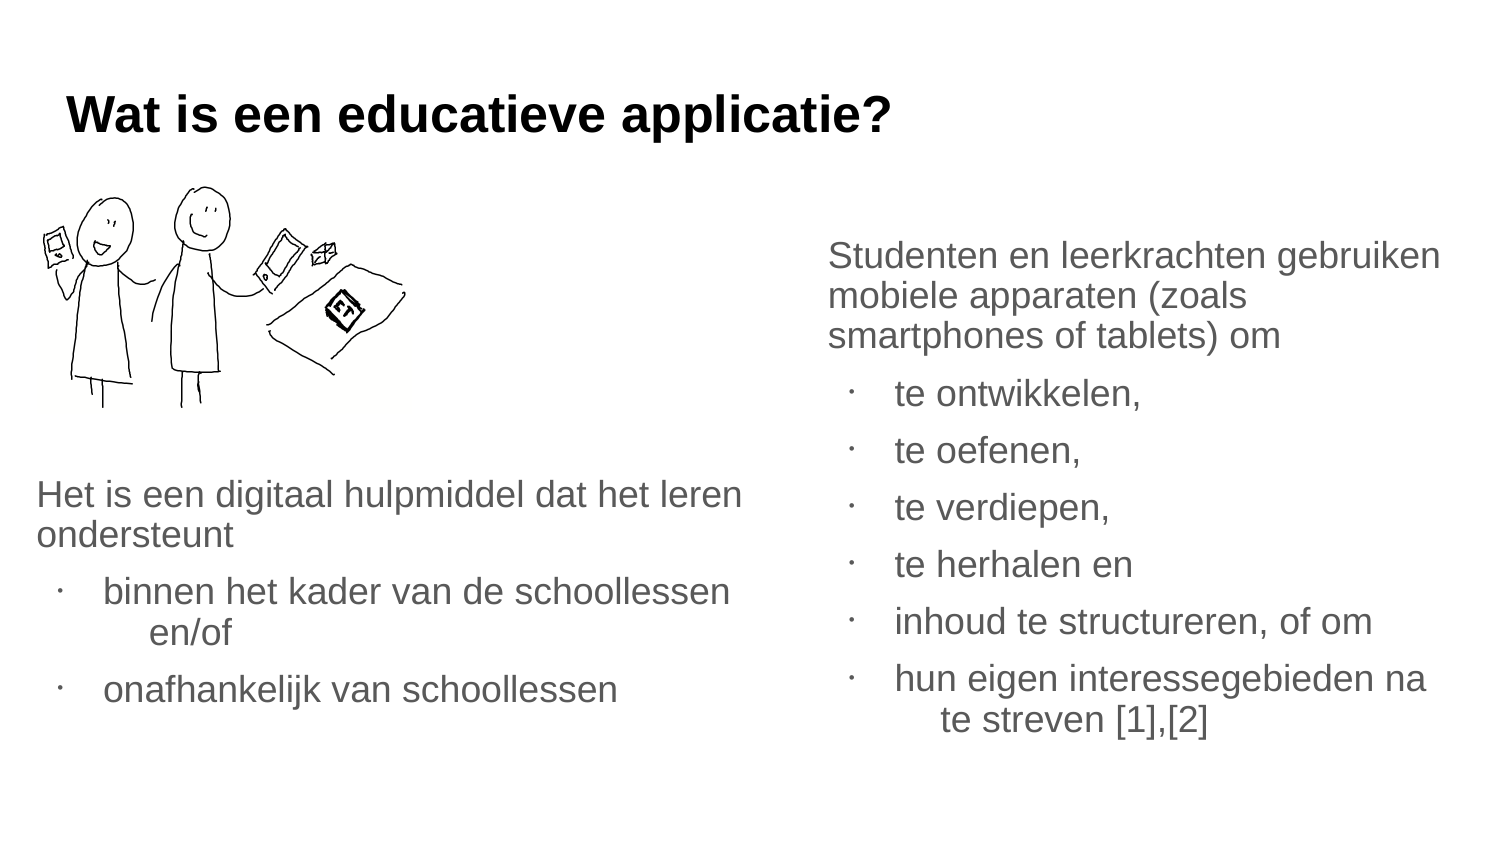

# Wat is een educatieve applicatie?
Studenten en leerkrachten gebruiken mobiele apparaten (zoals smartphones of tablets) om
te ontwikkelen,
te oefenen,
te verdiepen,
te herhalen en
inhoud te structureren, of om
hun eigen interessegebieden na te streven [1],[2]
Het is een digitaal hulpmiddel dat het leren ondersteunt
binnen het kader van de schoollessen en/of
onafhankelijk van schoollessen